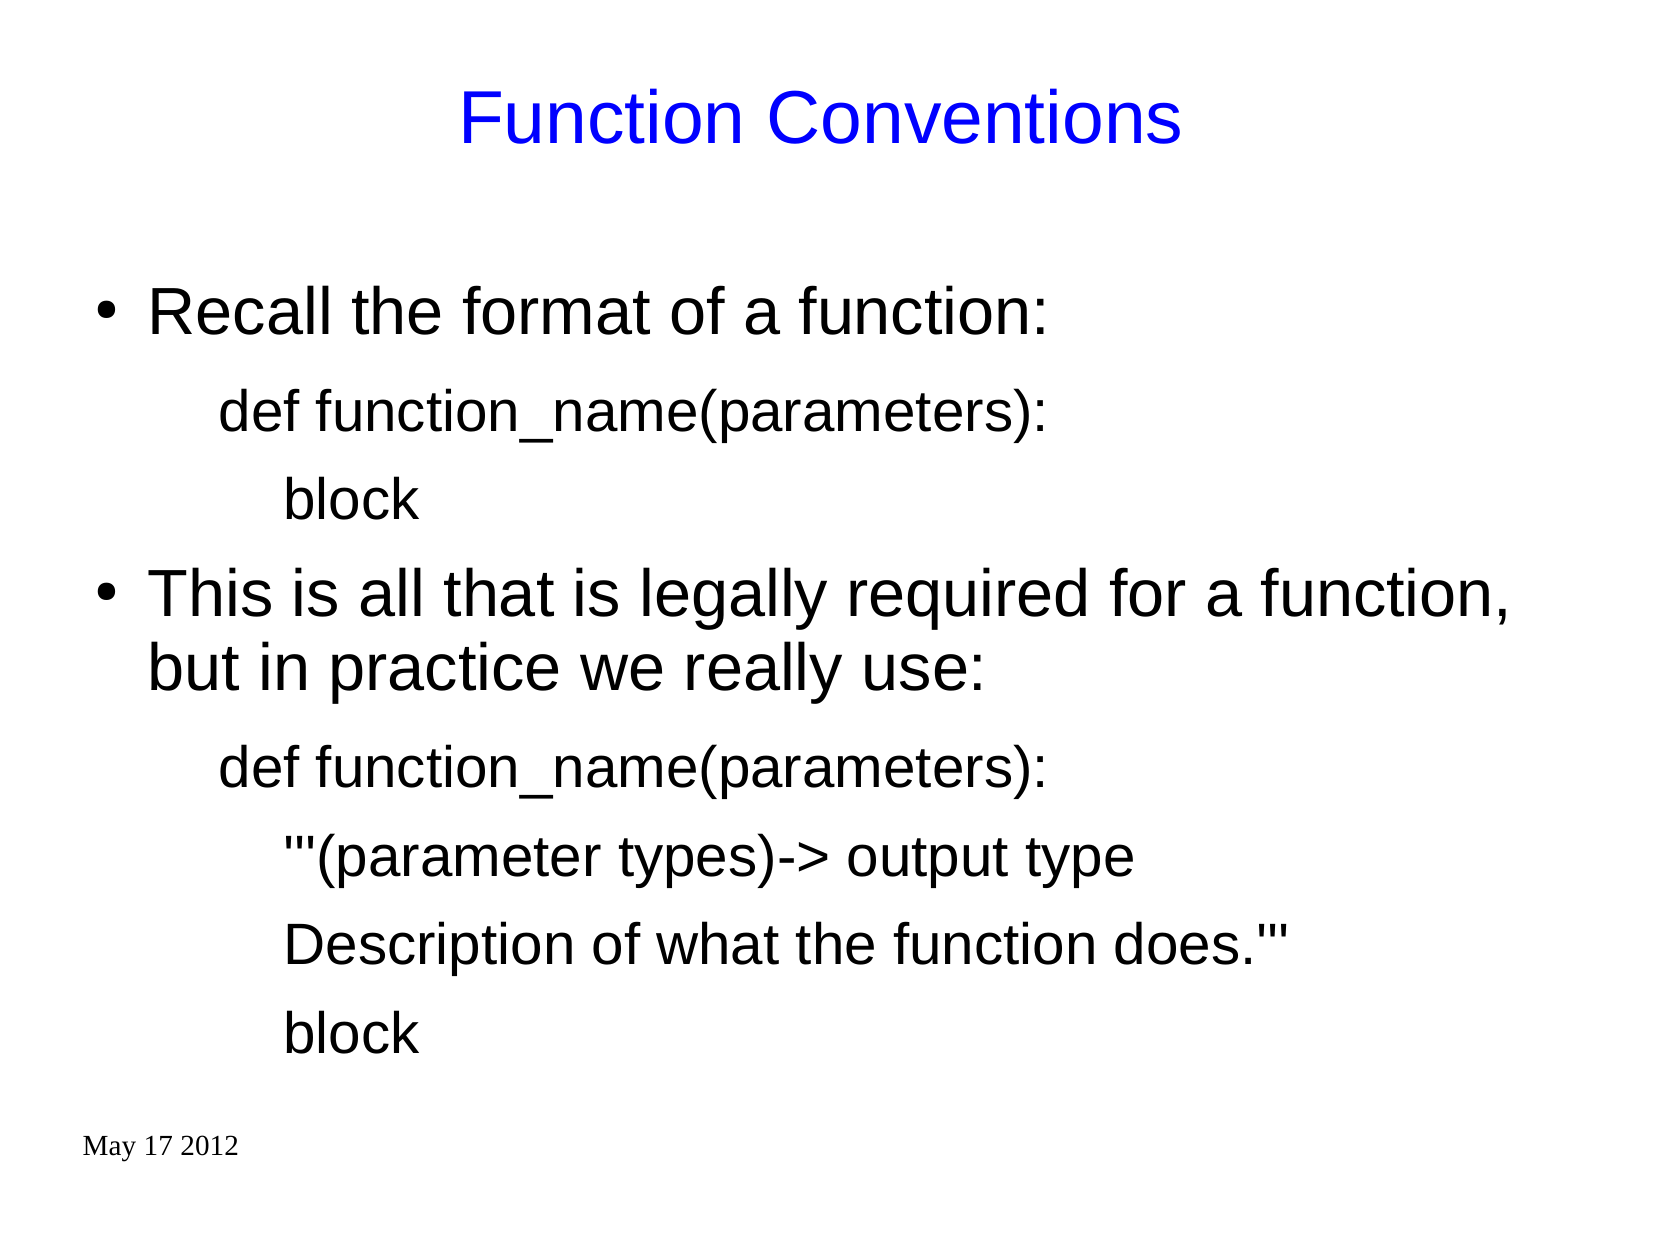

# Function Conventions
Recall the format of a function:
def function_name(parameters):
 block
This is all that is legally required for a function, but in practice we really use:
def function_name(parameters):
 '''(parameter types)-> output type
 Description of what the function does.'''
 block
May 17 2012